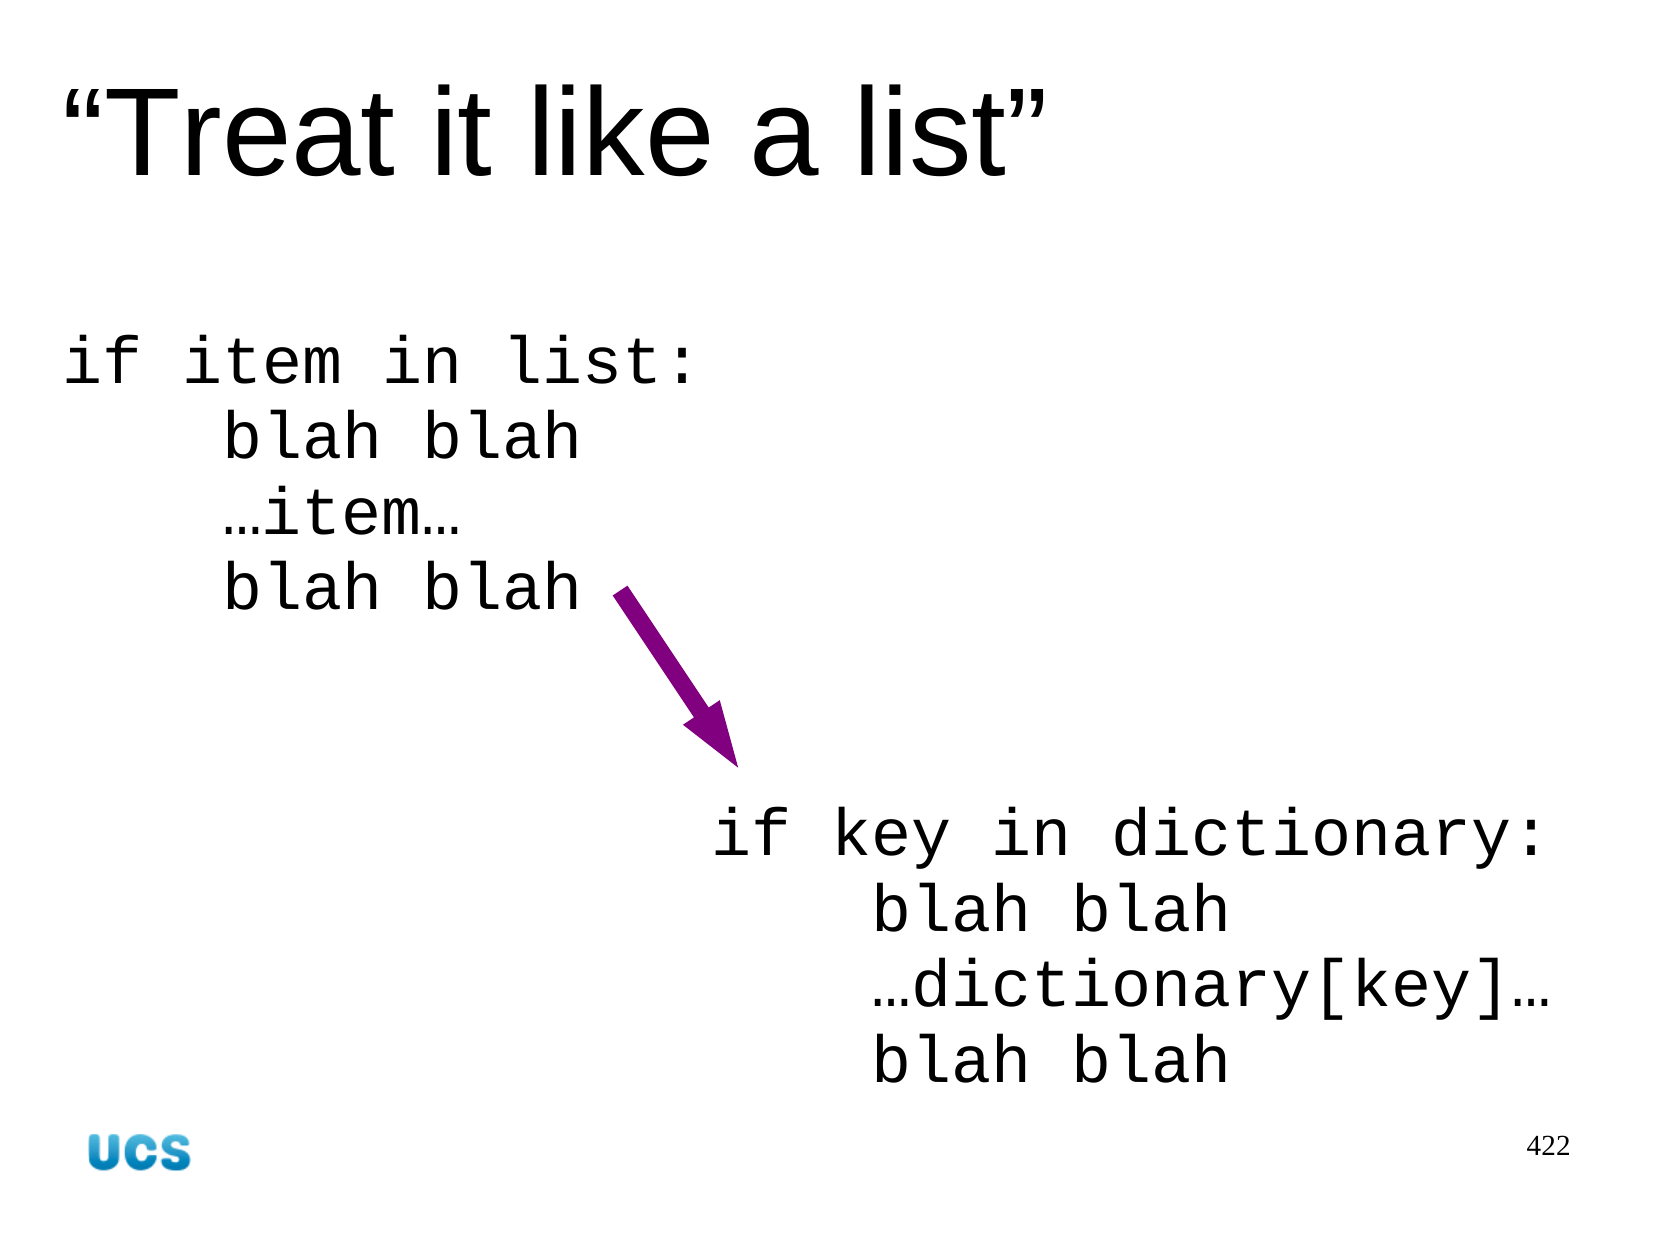

“Treat it like a list”
if item in list:
 blah blah
 …item…
 blah blah
if key in dictionary:
 blah blah
 …dictionary[key]…
 blah blah
422